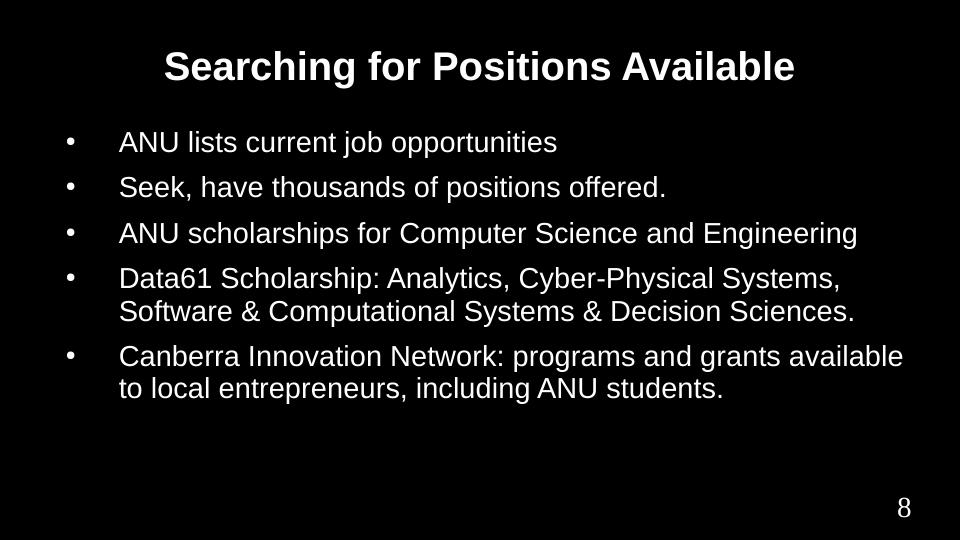

# Searching for Positions Available
ANU lists current job opportunities
Seek, have thousands of positions offered.
ANU scholarships for Computer Science and Engineering
Data61 Scholarship: Analytics, Cyber-Physical Systems, Software & Computational Systems & Decision Sciences.
Canberra Innovation Network: programs and grants available to local entrepreneurs, including ANU students.
8